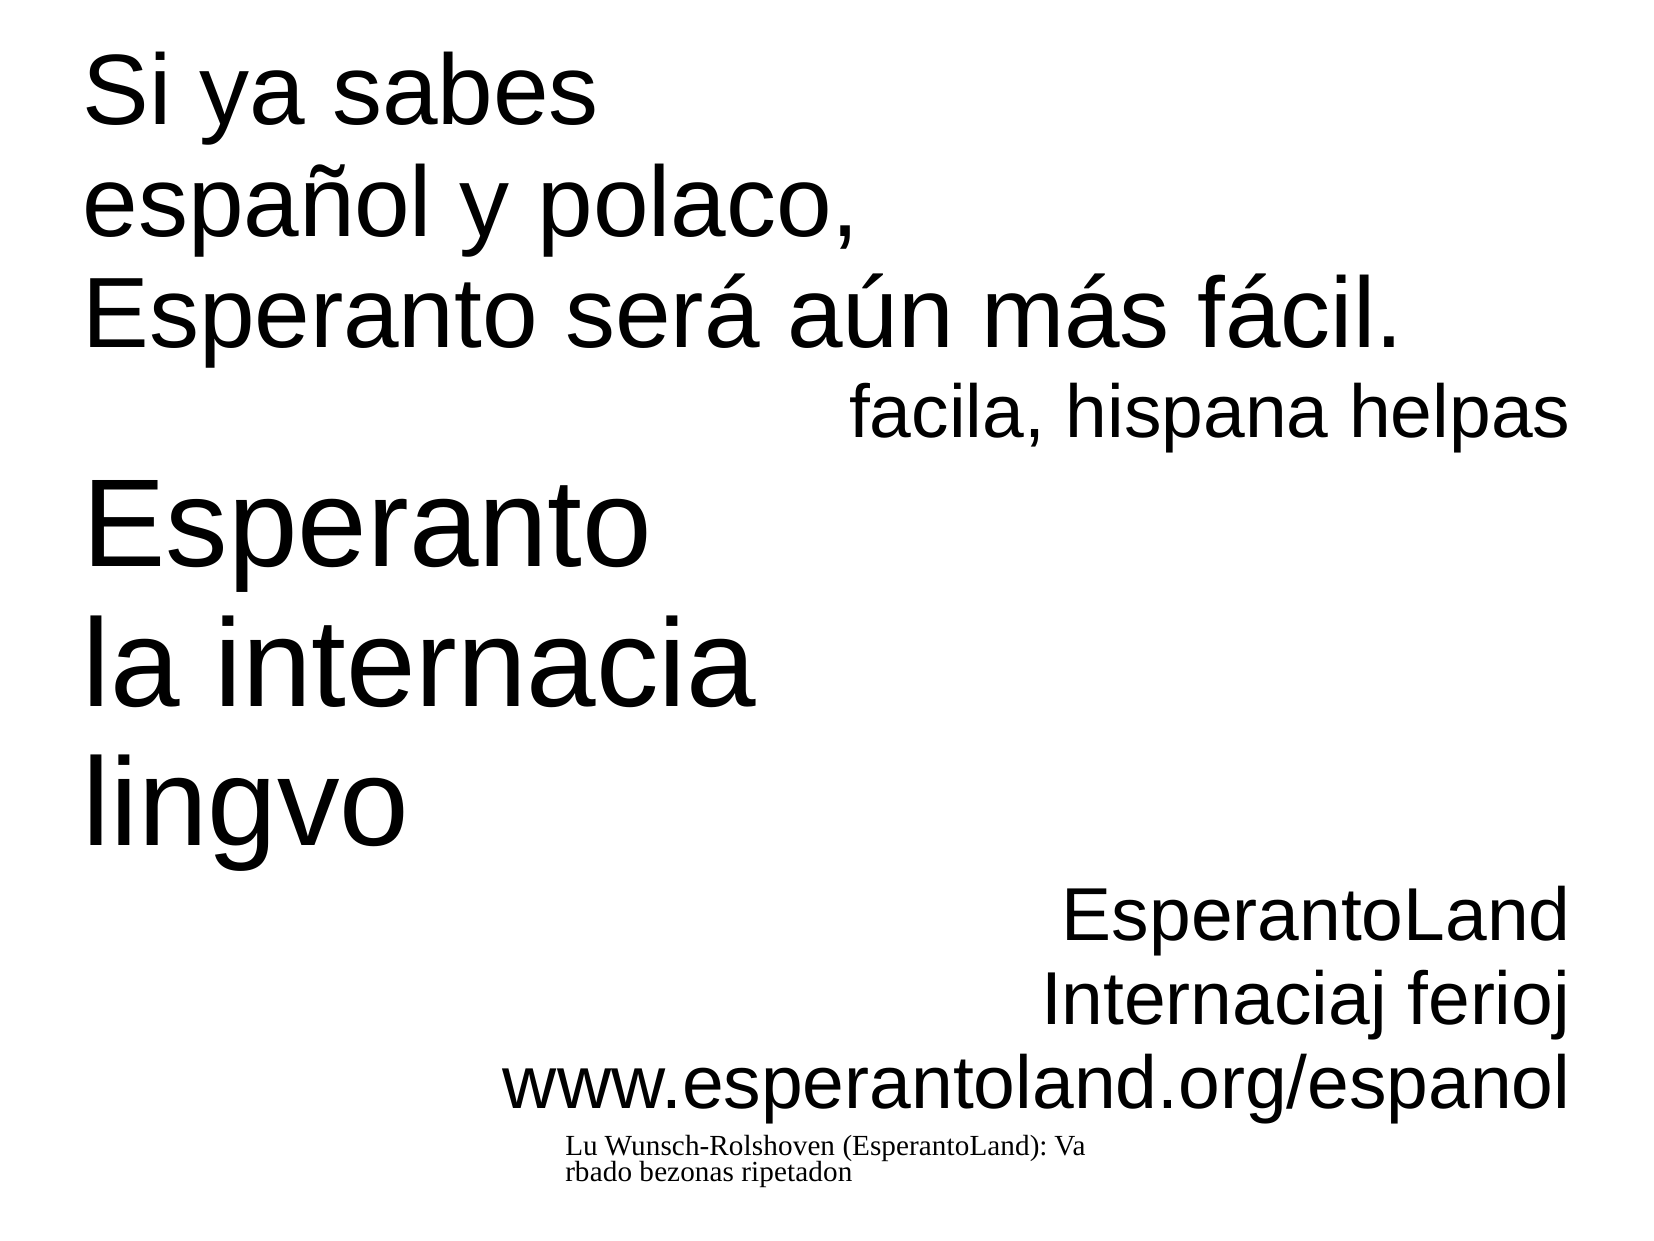

# Si ya sabes español y polaco,
Esperanto será aún más fácil.
facila, hispana helpas
Esperanto
la internacia
lingvo
EsperantoLand
Internaciaj ferioj
www.esperantoland.org/espanol
Lu Wunsch-Rolshoven (EsperantoLand): Varbado bezonas ripetadon